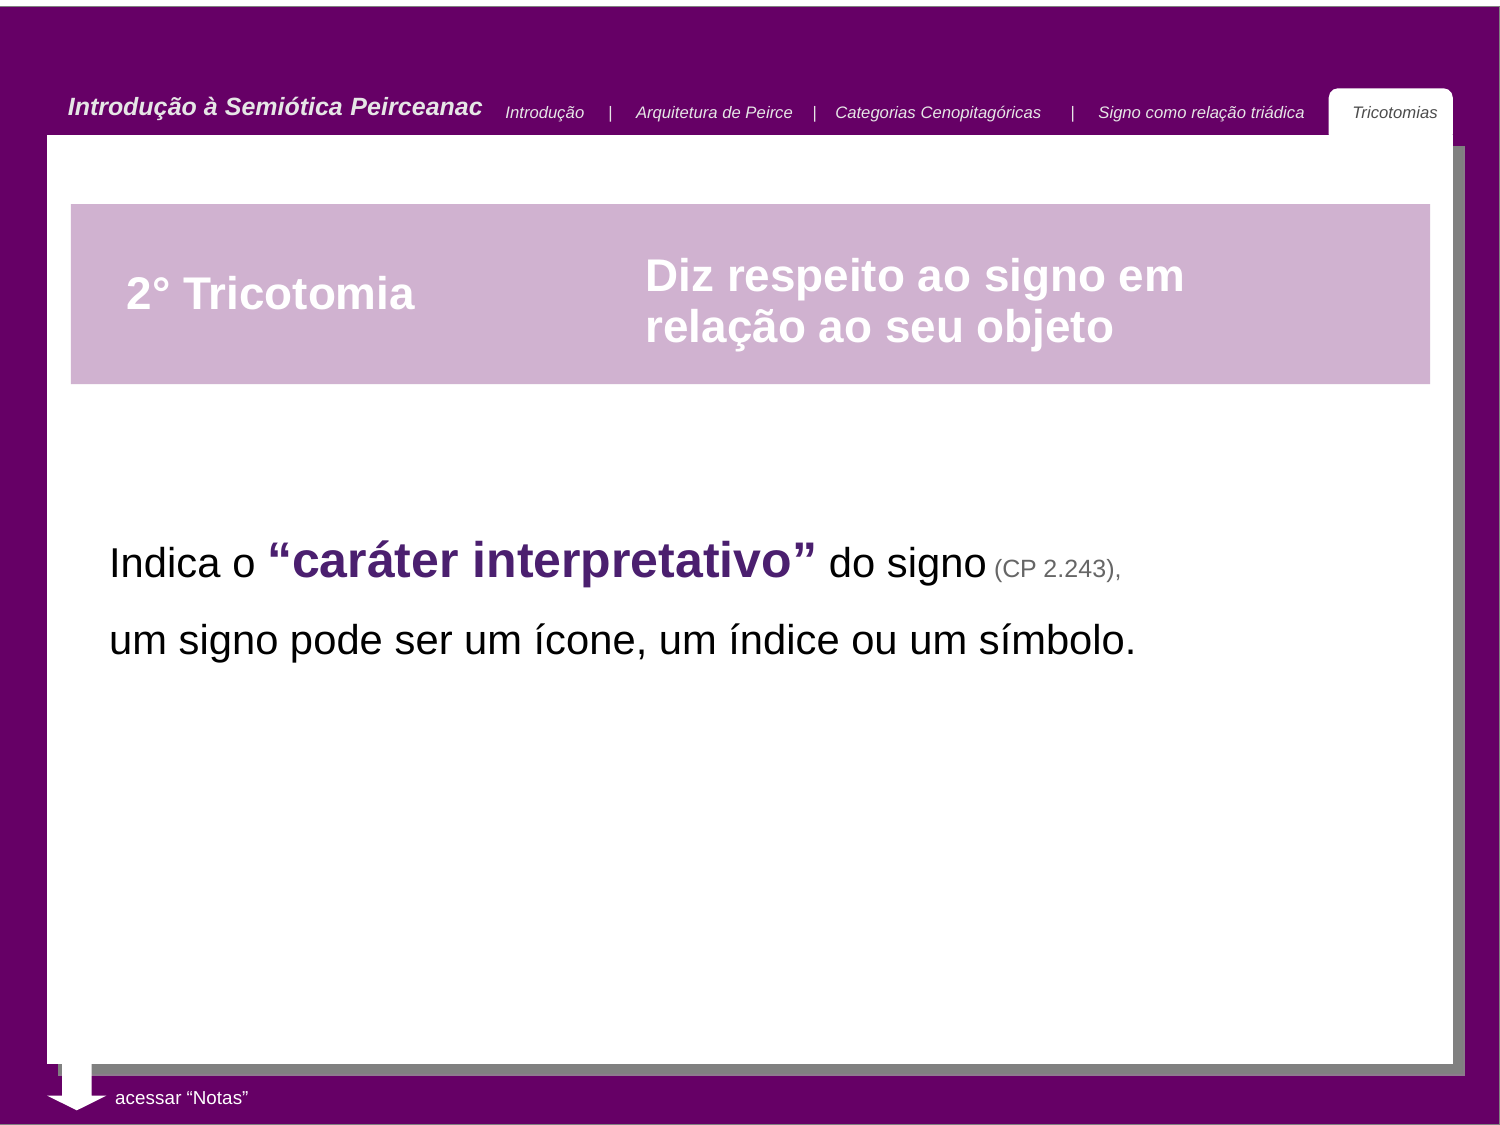

Diz respeito ao signo em
relação ao seu objeto
2° Tricotomia
Indica o “caráter interpretativo” do signo (CP 2.243),
um signo pode ser um ícone, um índice ou um símbolo.
acessar “Notas”